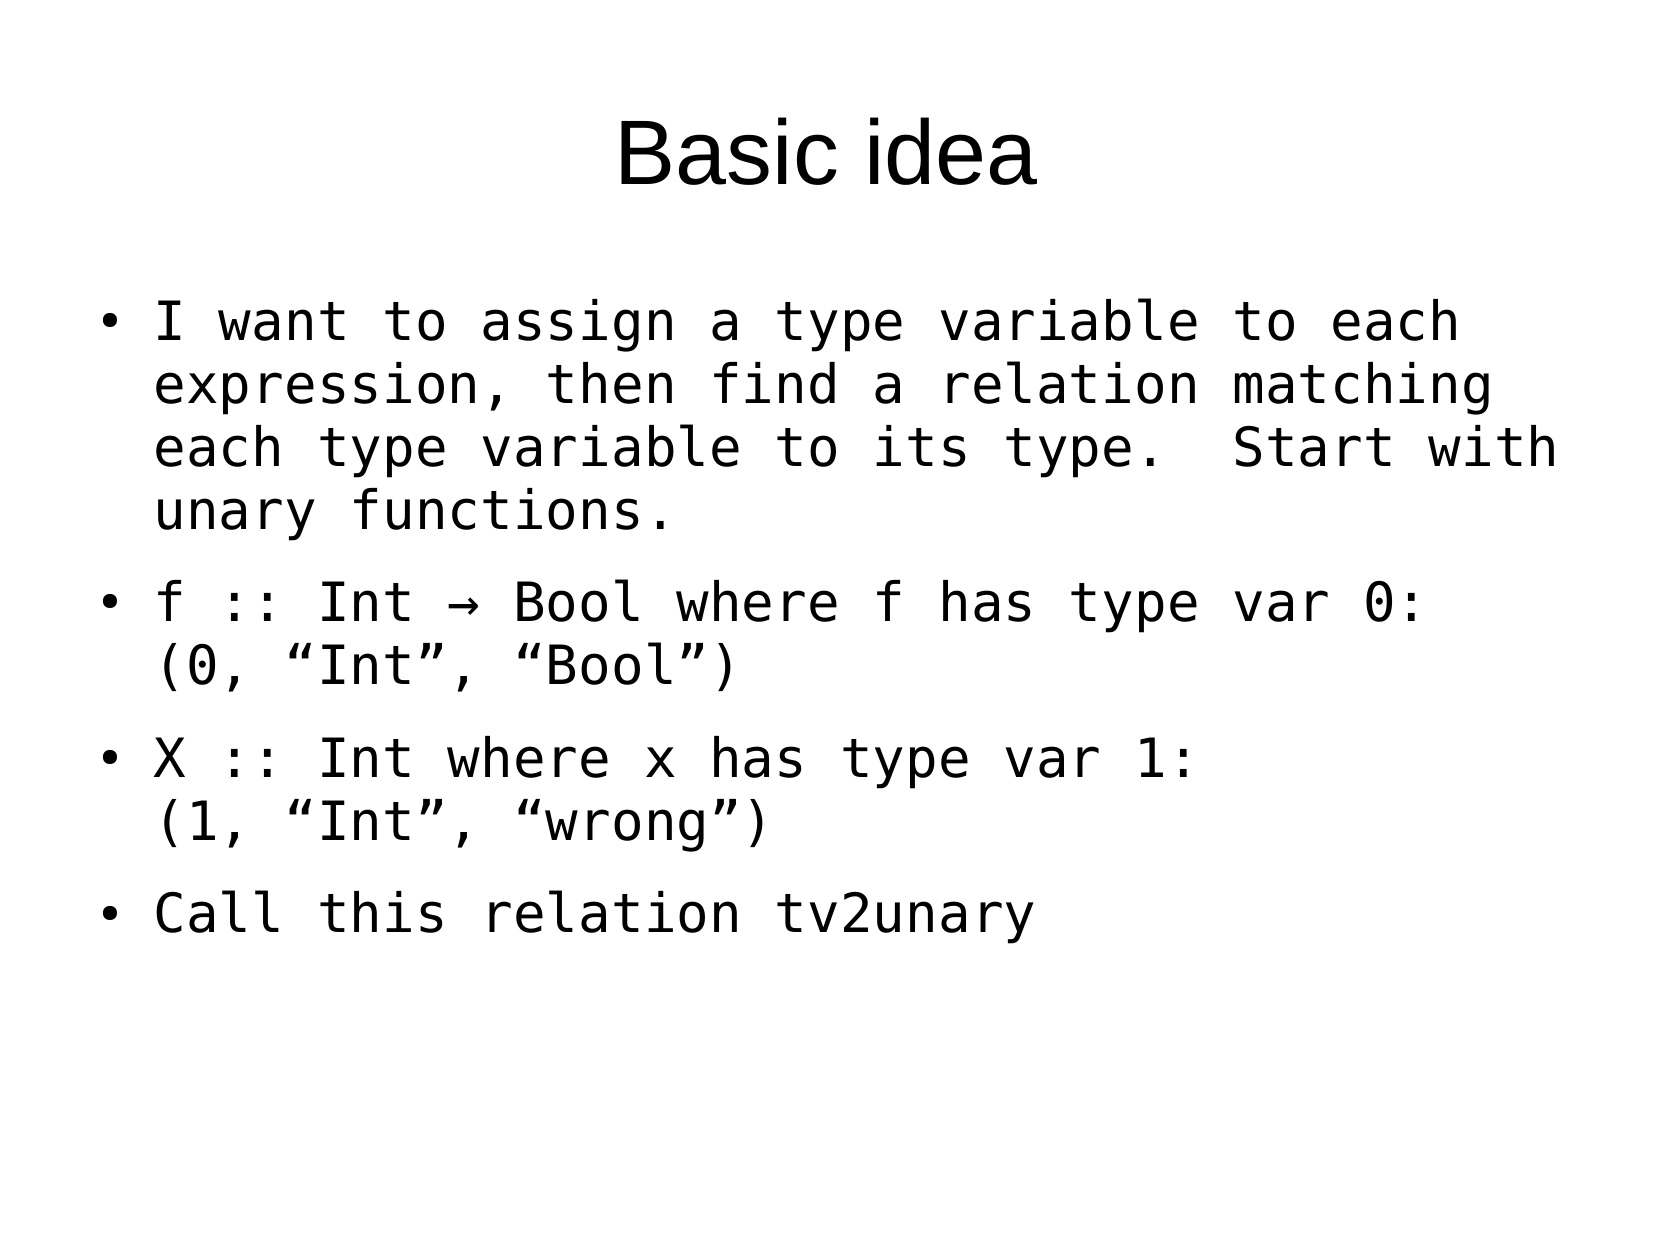

# Basic idea
I want to assign a type variable to each expression, then find a relation matching each type variable to its type. Start with unary functions.
f :: Int → Bool where f has type var 0:
(0, “Int”, “Bool”)
X :: Int where x has type var 1:
(1, “Int”, “wrong”)
Call this relation tv2unary